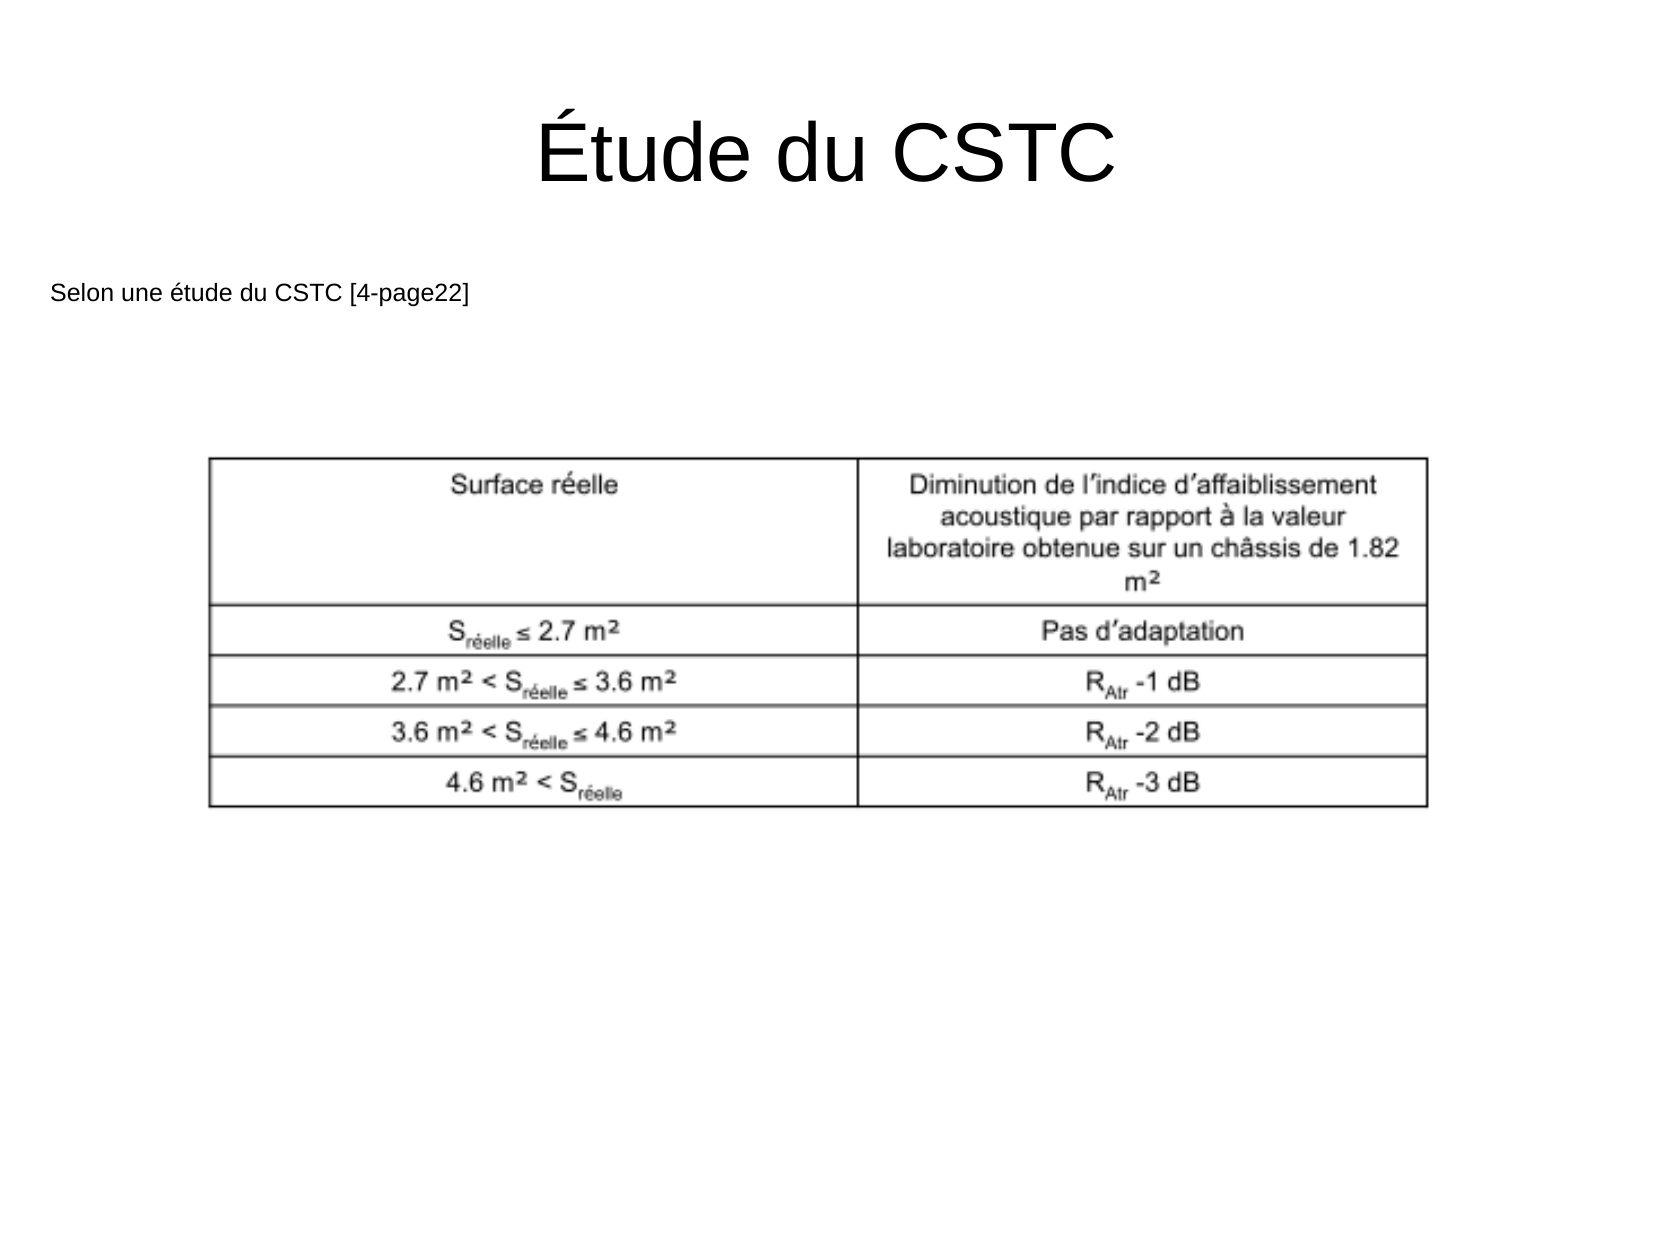

# Étude du CSTC
Selon une étude du CSTC [4-page22]